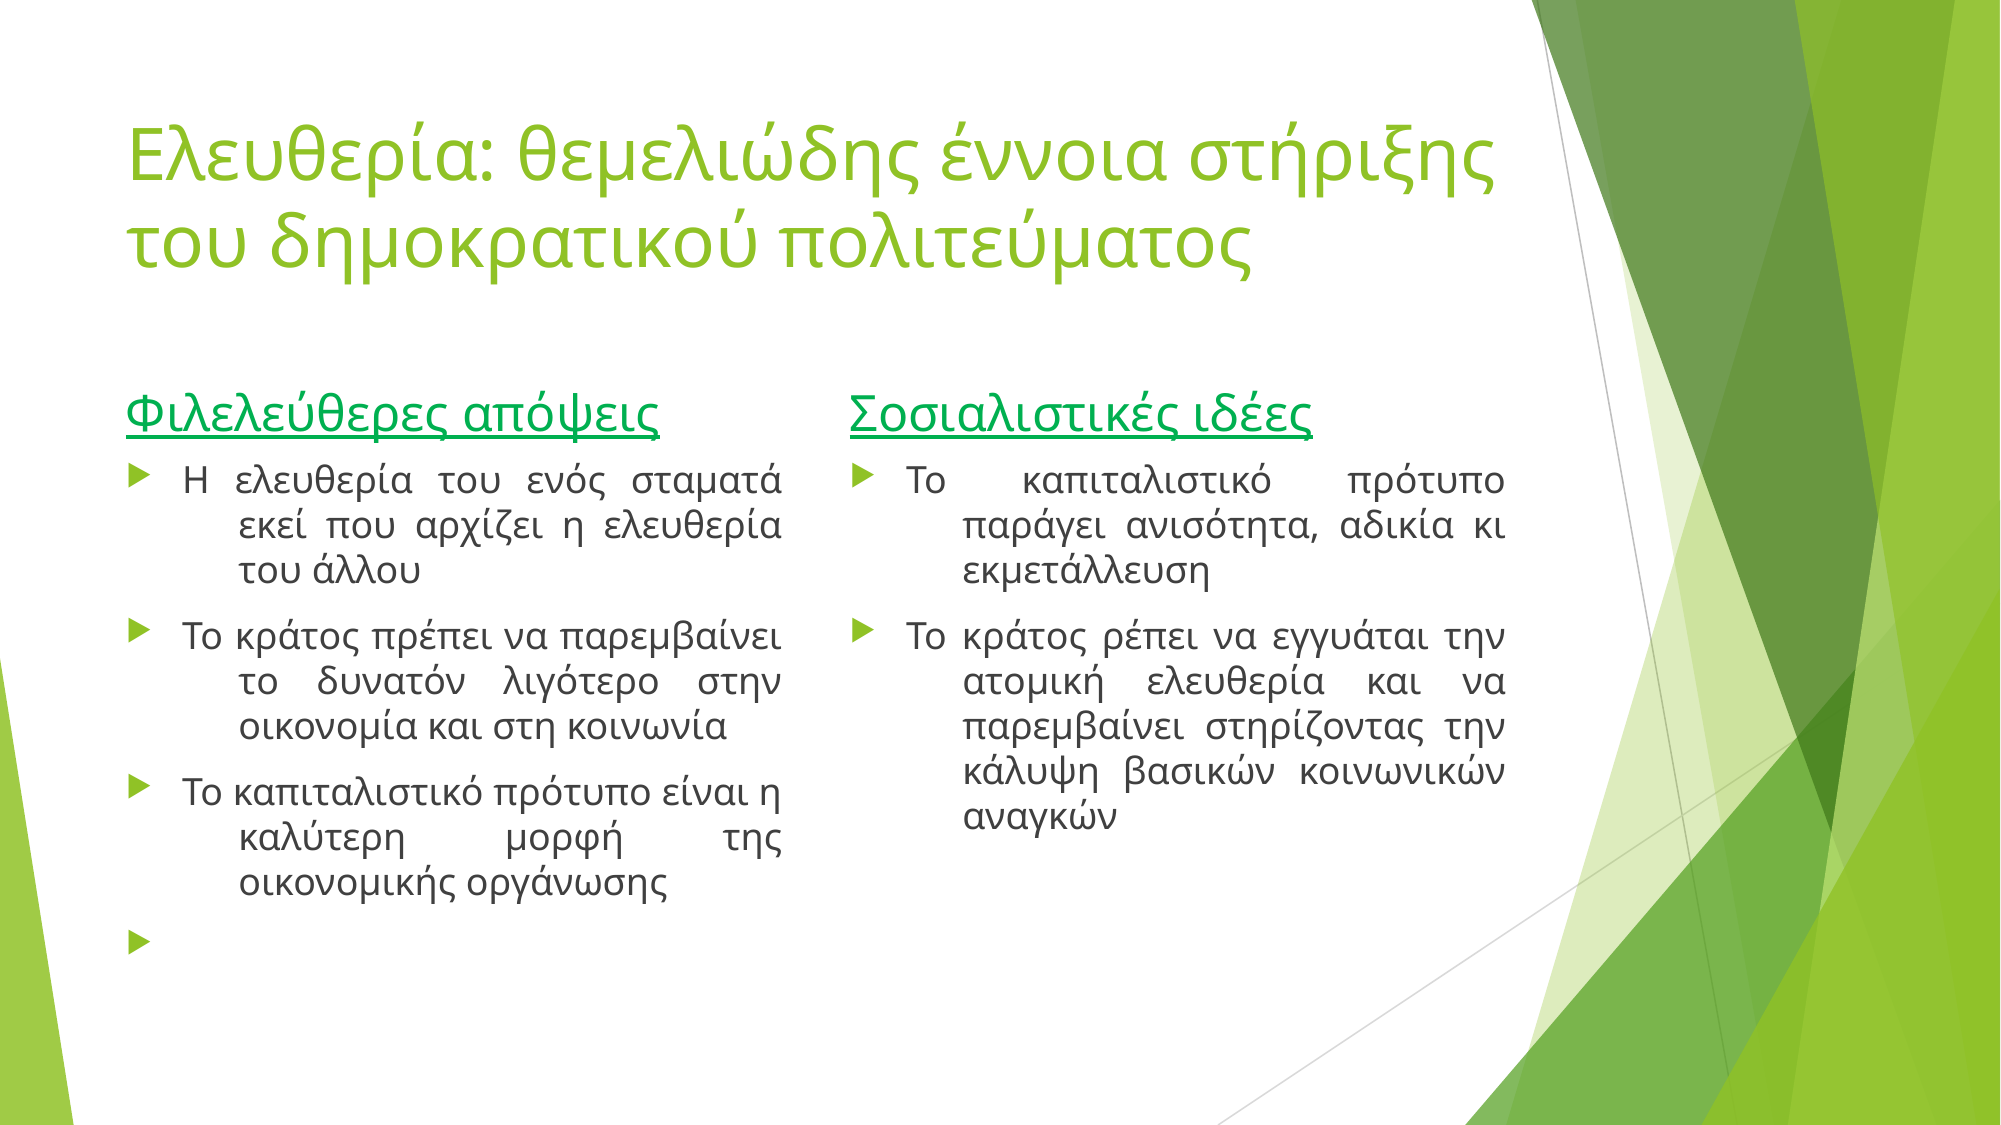

# Ελευθερία: θεμελιώδης έννοια στήριξης του δημοκρατικού πολιτεύματος
Φιλελεύθερες απόψεις
Σοσιαλιστικές ιδέες
Η ελευθερία του ενός σταματά εκεί που αρχίζει η ελευθερία του άλλου
Το κράτος πρέπει να παρεμβαίνει το δυνατόν λιγότερο στην οικονομία και στη κοινωνία
Το καπιταλιστικό πρότυπο είναι η καλύτερη μορφή της οικονομικής οργάνωσης
Το καπιταλιστικό πρότυπο παράγει ανισότητα, αδικία κι εκμετάλλευση
Το κράτος ρέπει να εγγυάται την ατομική ελευθερία και να παρεμβαίνει στηρίζοντας την κάλυψη βασικών κοινωνικών αναγκών